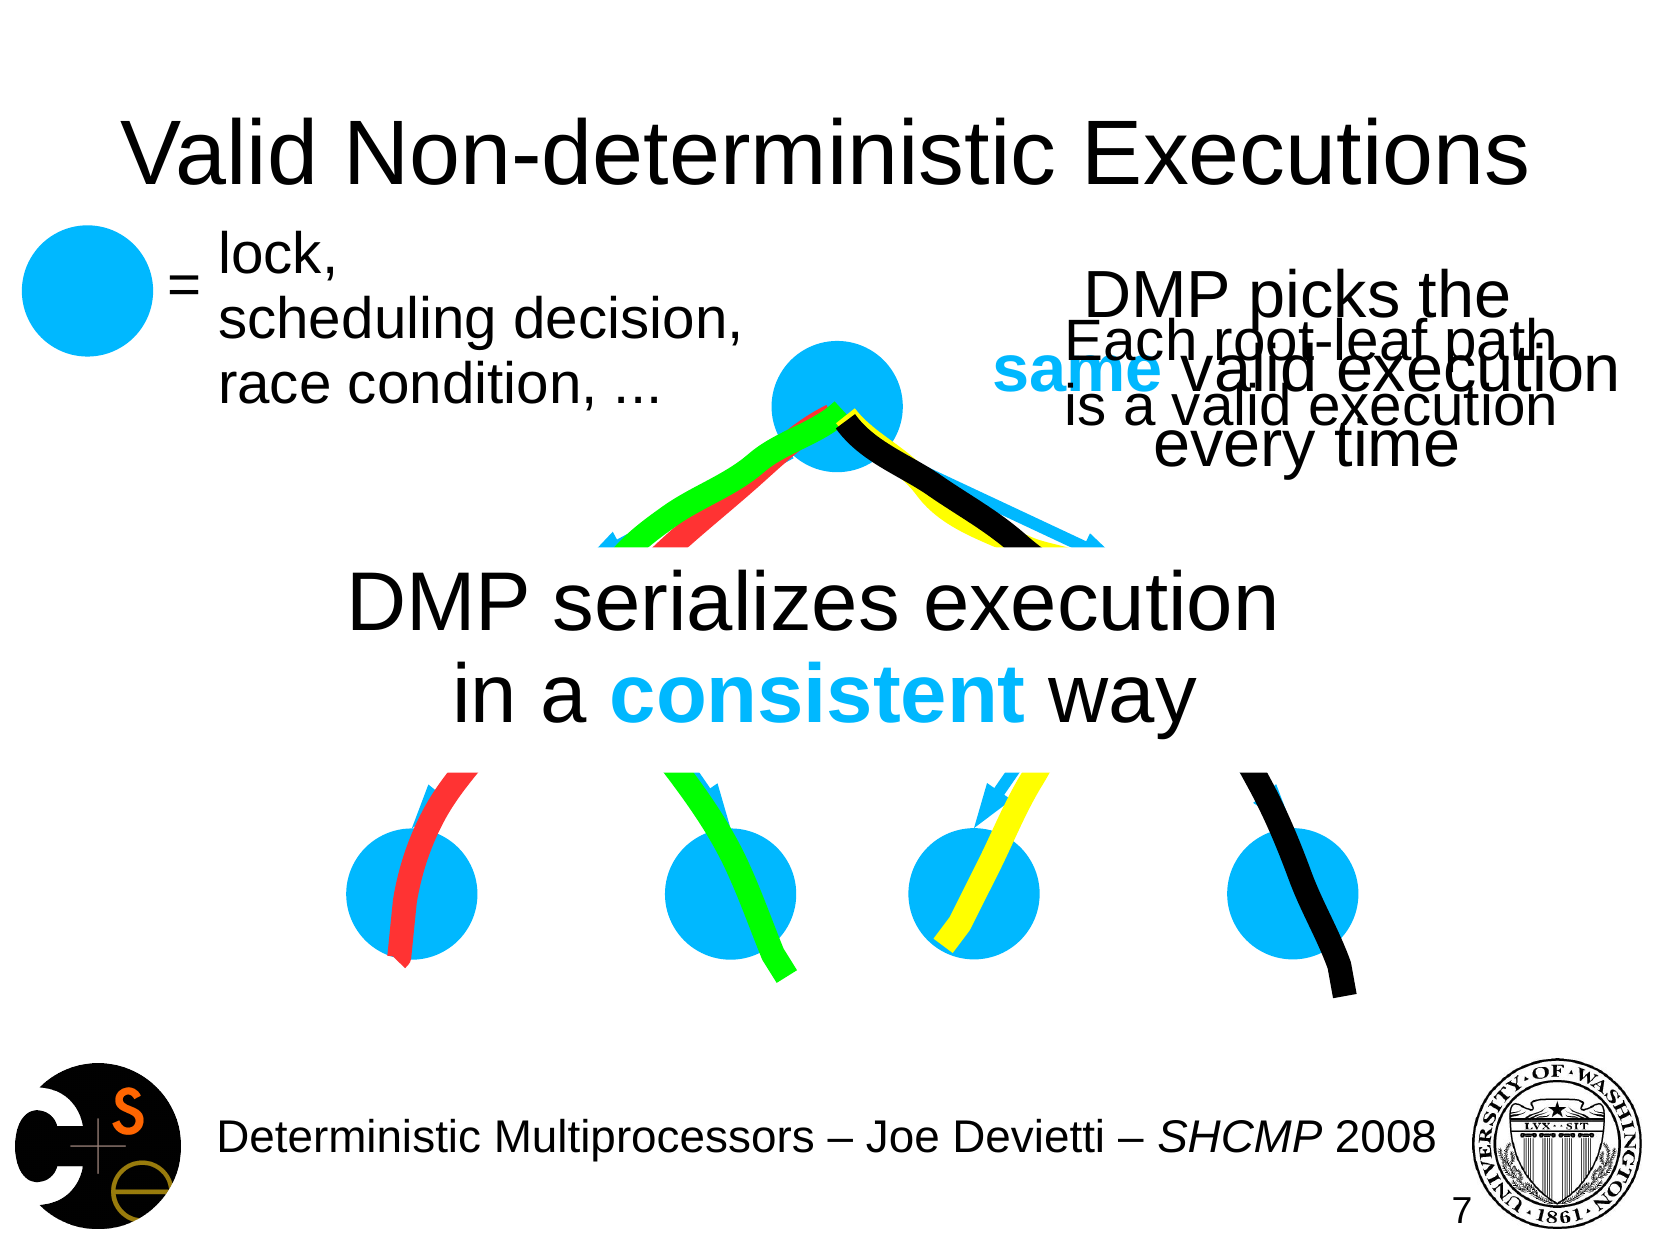

# Valid Non-deterministic Executions
lock,
scheduling decision,
race condition, ...
=
DMP picks the
same valid execution
every time
Each root-leaf path
is a valid execution
DMP serializes execution
in a consistent way
7